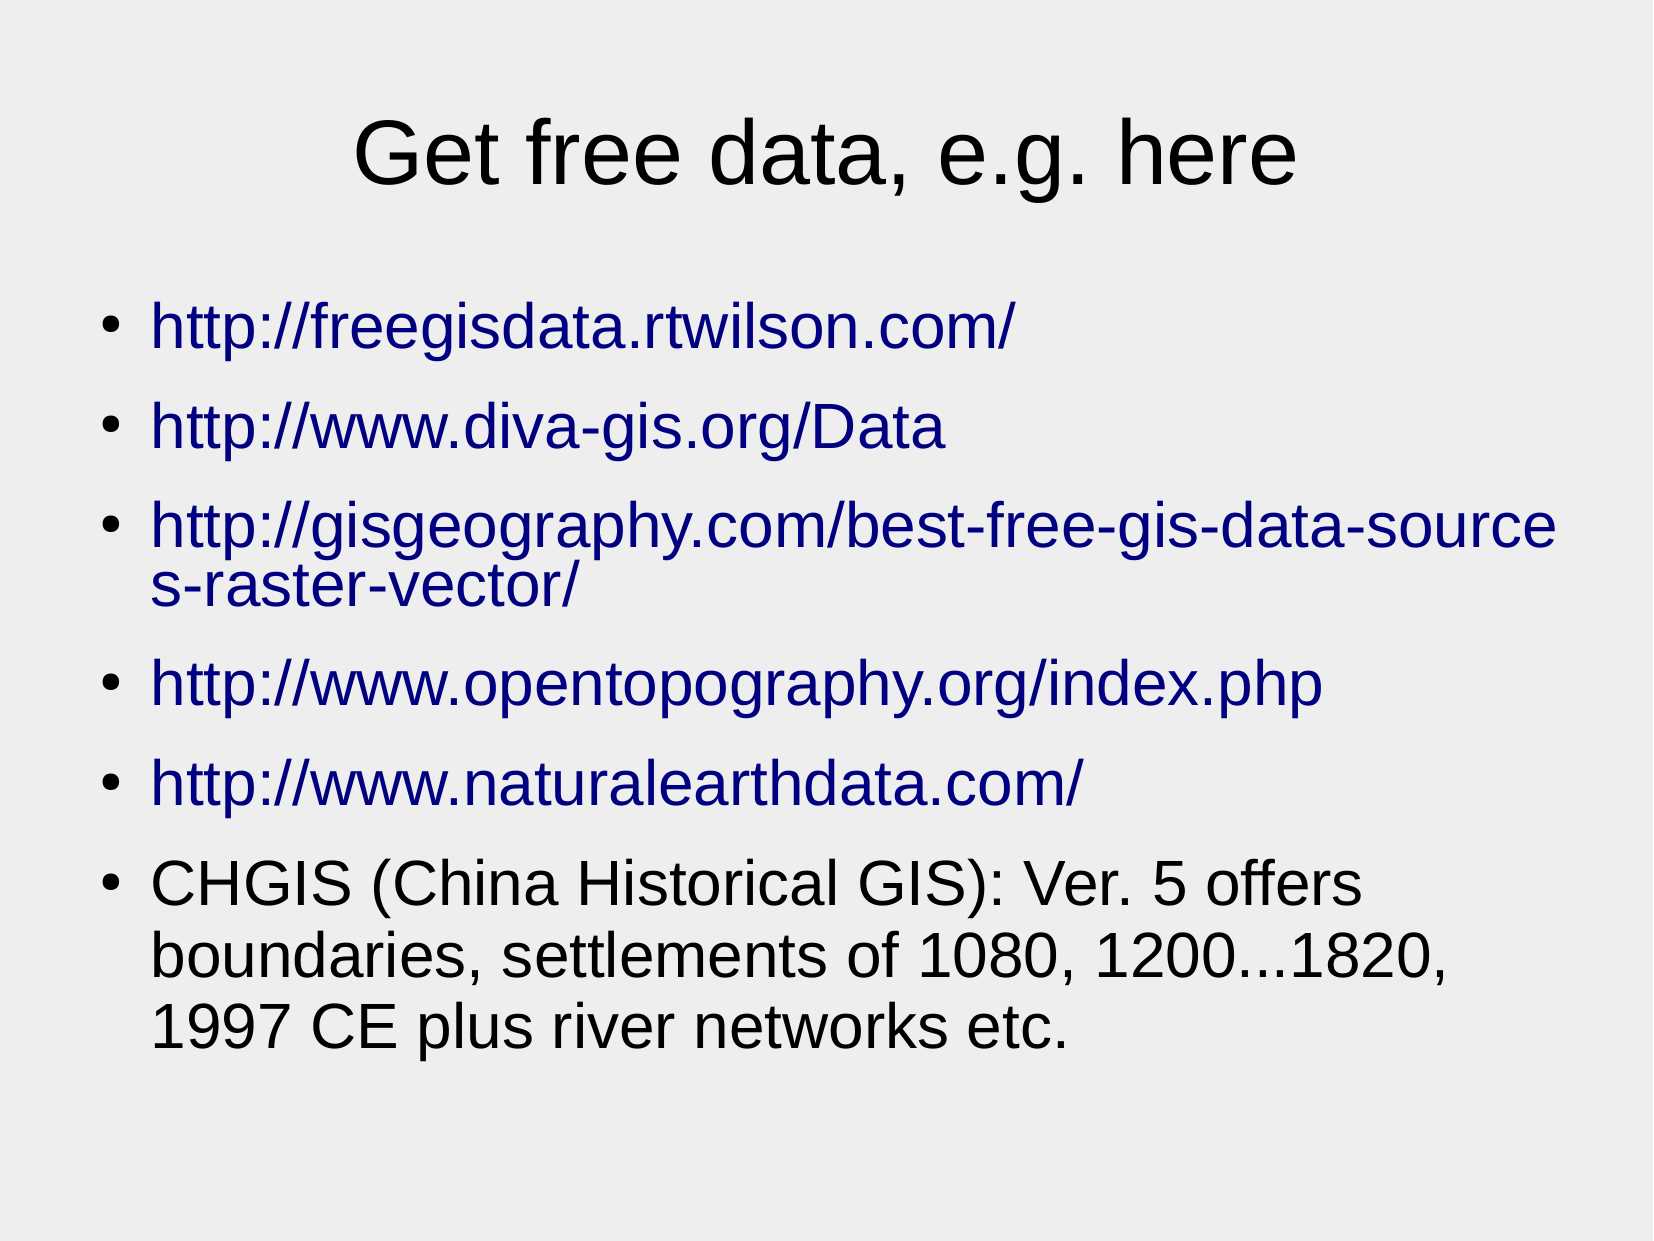

# Get free data, e.g. here
http://freegisdata.rtwilson.com/
http://www.diva-gis.org/Data
http://gisgeography.com/best-free-gis-data-sources-raster-vector/
http://www.opentopography.org/index.php
http://www.naturalearthdata.com/
CHGIS (China Historical GIS): Ver. 5 offers boundaries, settlements of 1080, 1200...1820, 1997 CE plus river networks etc.